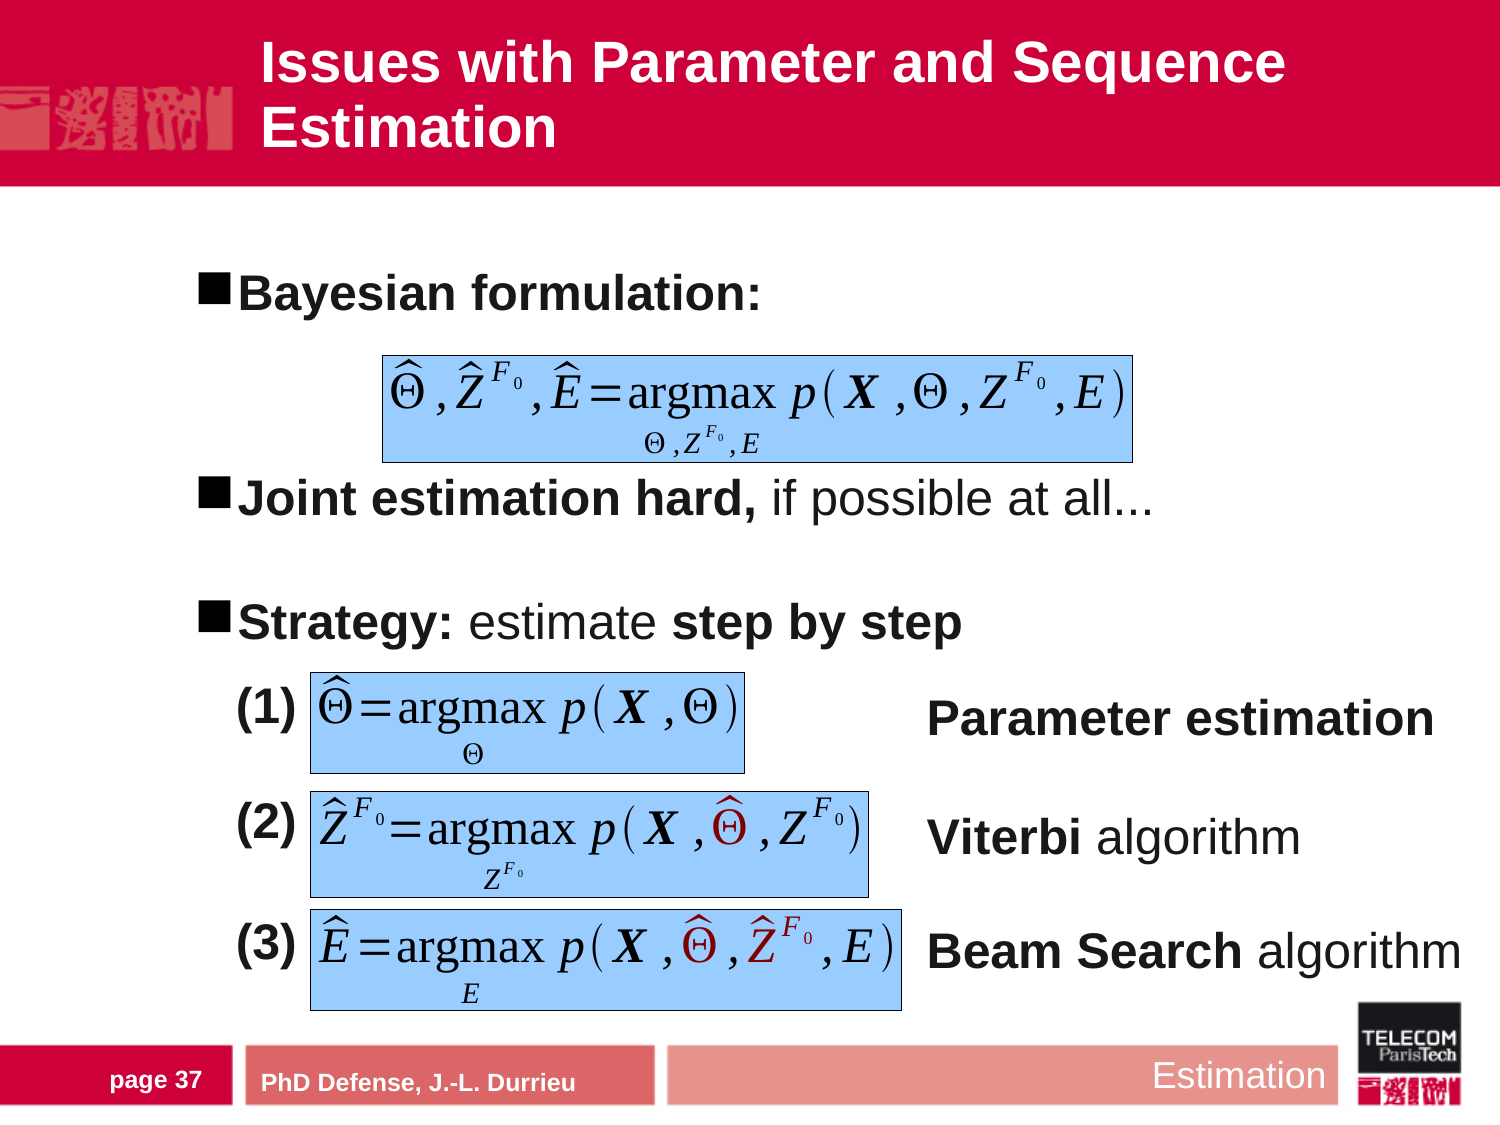

# Issues with Parameter and Sequence Estimation
Bayesian formulation:
Joint estimation hard, if possible at all...
Strategy: estimate step by step
(1)
Parameter estimation
(2)
Viterbi algorithm
(3)
Beam Search algorithm
Estimation
37